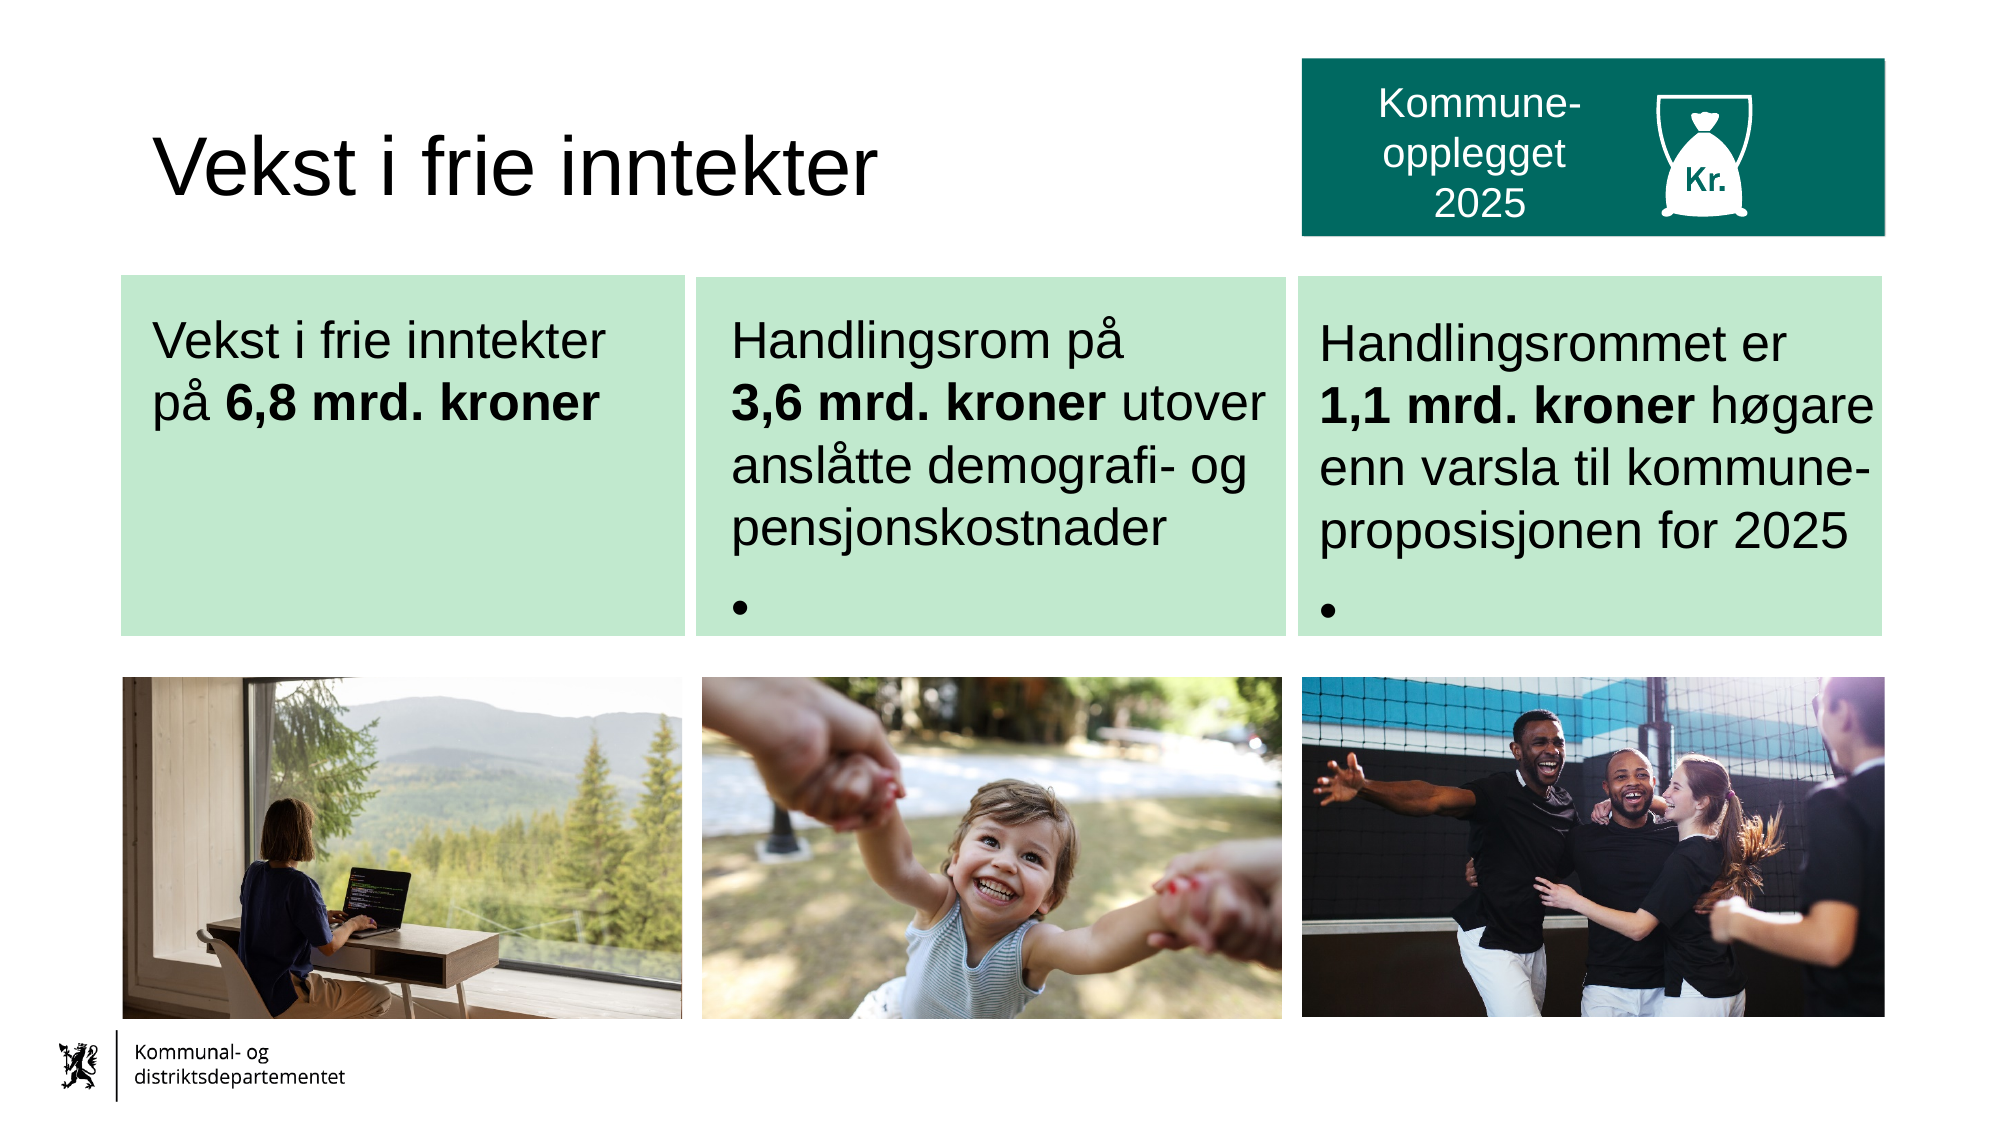

Kommune-
opplegget
2025
Vekst i frie inntekter
# Vekst i frie inntekter på 6,8 mrd. kroner
Handlingsrom på
3,6 mrd. kroner utover anslåtte demografi- og pensjonskostnader
Handlingsrommet er
1,1 mrd. kroner høgare enn varsla til kommune-proposisjonen for 2025